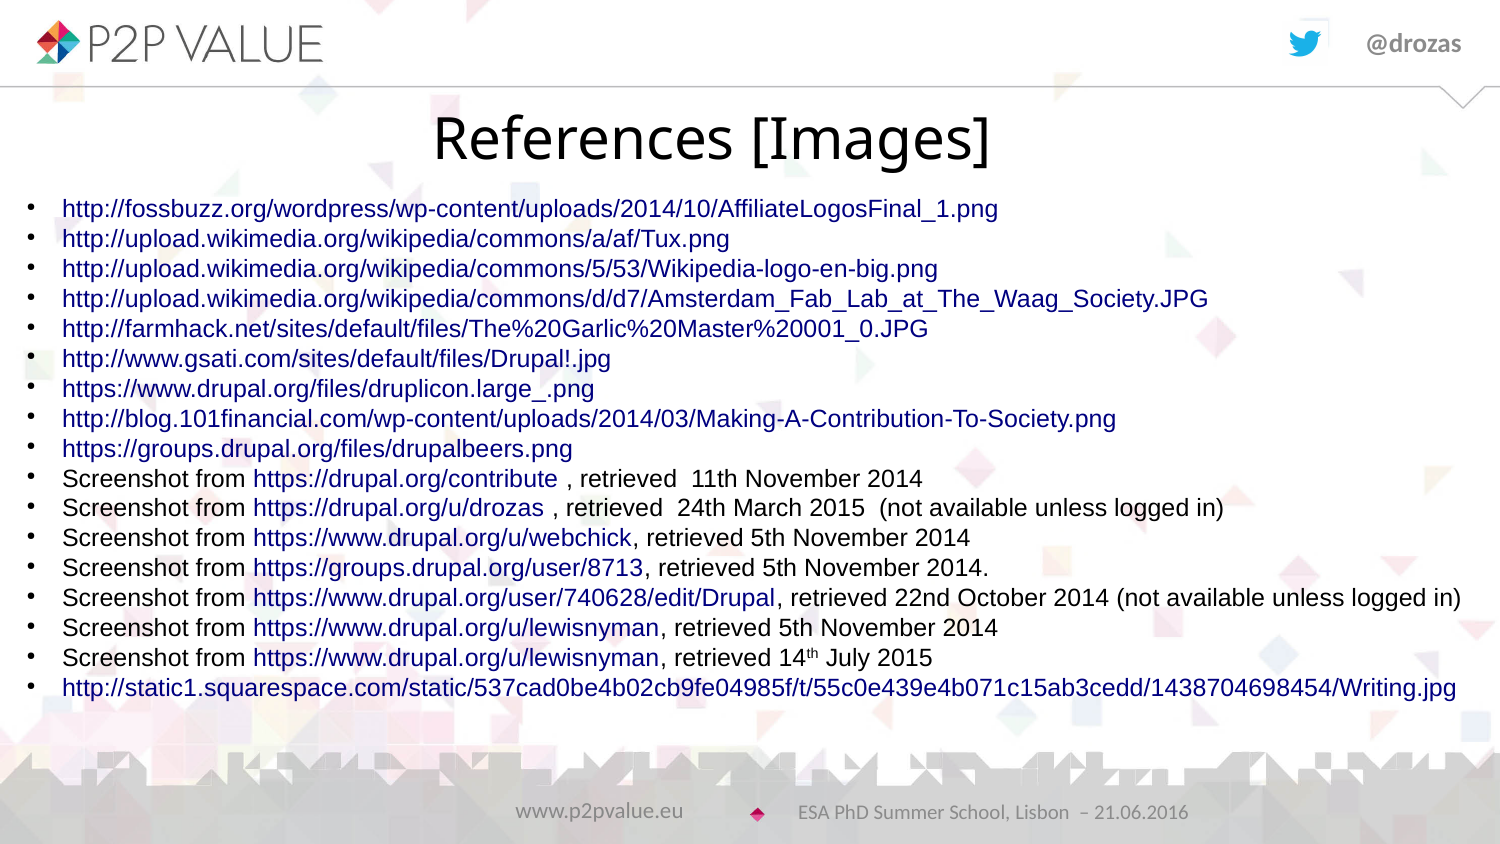

@drozas
# References [Images]
http://fossbuzz.org/wordpress/wp-content/uploads/2014/10/AffiliateLogosFinal_1.png
http://upload.wikimedia.org/wikipedia/commons/a/af/Tux.png
http://upload.wikimedia.org/wikipedia/commons/5/53/Wikipedia-logo-en-big.png
http://upload.wikimedia.org/wikipedia/commons/d/d7/Amsterdam_Fab_Lab_at_The_Waag_Society.JPG
http://farmhack.net/sites/default/files/The%20Garlic%20Master%20001_0.JPG
http://www.gsati.com/sites/default/files/Drupal!.jpg
https://www.drupal.org/files/druplicon.large_.png
http://blog.101financial.com/wp-content/uploads/2014/03/Making-A-Contribution-To-Society.png
https://groups.drupal.org/files/drupalbeers.png
Screenshot from https://drupal.org/contribute , retrieved 11th November 2014
Screenshot from https://drupal.org/u/drozas , retrieved 24th March 2015 (not available unless logged in)
Screenshot from https://www.drupal.org/u/webchick, retrieved 5th November 2014
Screenshot from https://groups.drupal.org/user/8713, retrieved 5th November 2014.
Screenshot from https://www.drupal.org/user/740628/edit/Drupal, retrieved 22nd October 2014 (not available unless logged in)
Screenshot from https://www.drupal.org/u/lewisnyman, retrieved 5th November 2014
Screenshot from https://www.drupal.org/u/lewisnyman, retrieved 14th July 2015
http://static1.squarespace.com/static/537cad0be4b02cb9fe04985f/t/55c0e439e4b071c15ab3cedd/1438704698454/Writing.jpg
ESA PhD Summer School, Lisbon – 21.06.2016
www.p2pvalue.eu